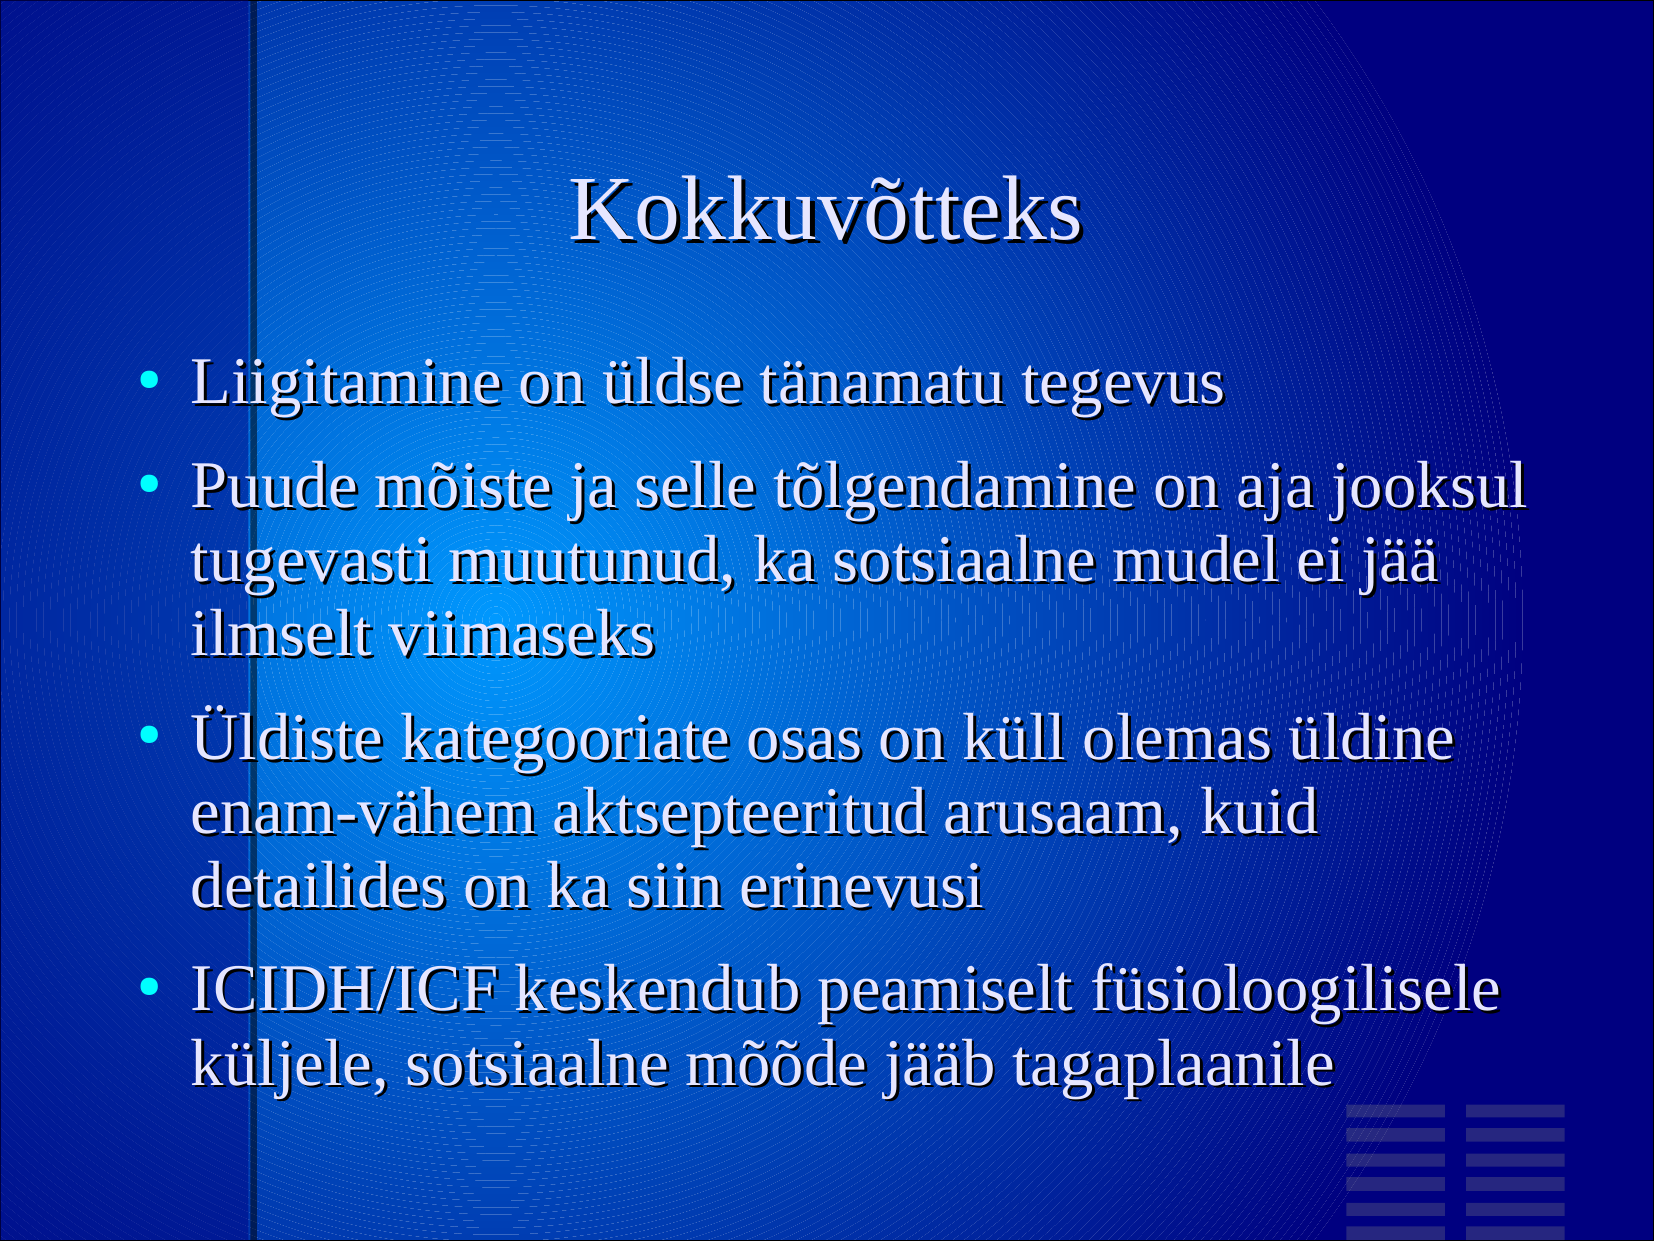

# Kokkuvõtteks
Liigitamine on üldse tänamatu tegevus
Puude mõiste ja selle tõlgendamine on aja jooksul tugevasti muutunud, ka sotsiaalne mudel ei jää ilmselt viimaseks
Üldiste kategooriate osas on küll olemas üldine enam-vähem aktsepteeritud arusaam, kuid detailides on ka siin erinevusi
ICIDH/ICF keskendub peamiselt füsioloogilisele küljele, sotsiaalne mõõde jääb tagaplaanile